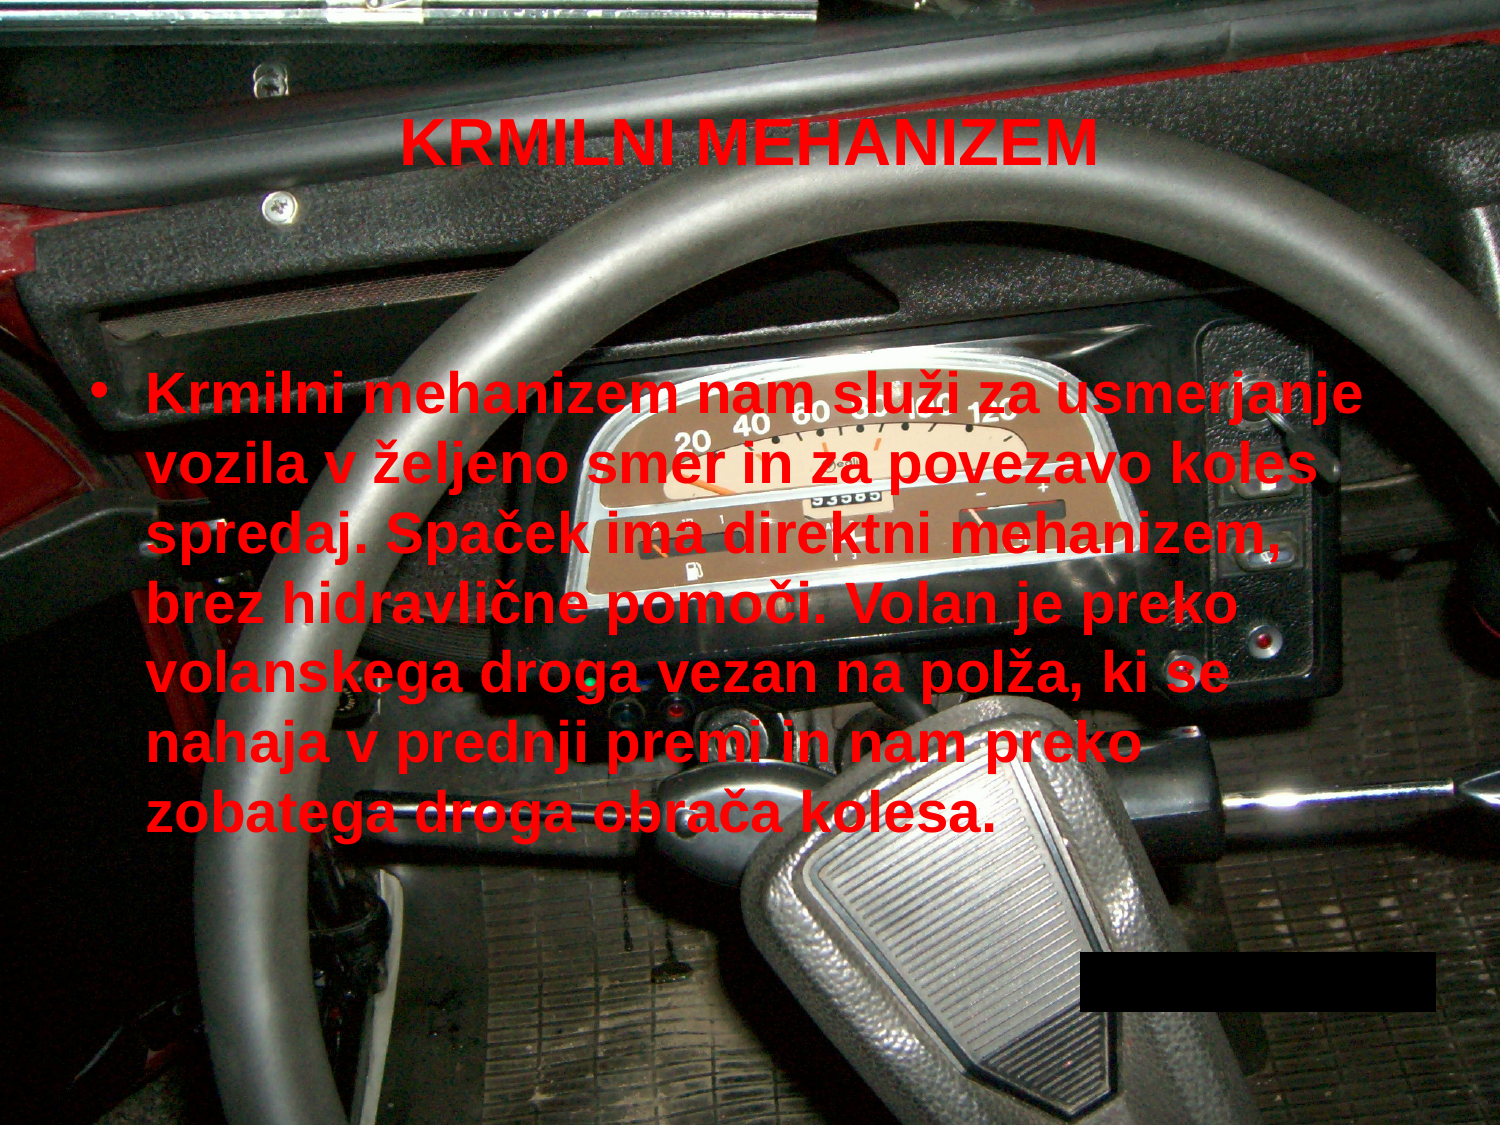

# KRMILNI MEHANIZEM
Krmilni mehanizem nam služi za usmerjanje vozila v željeno smer in za povezavo koles spredaj. Spaček ima direktni mehanizem, brez hidravlične pomoči. Volan je preko volanskega droga vezan na polža, ki se nahaja v prednji premi in nam preko zobatega droga obrača kolesa.